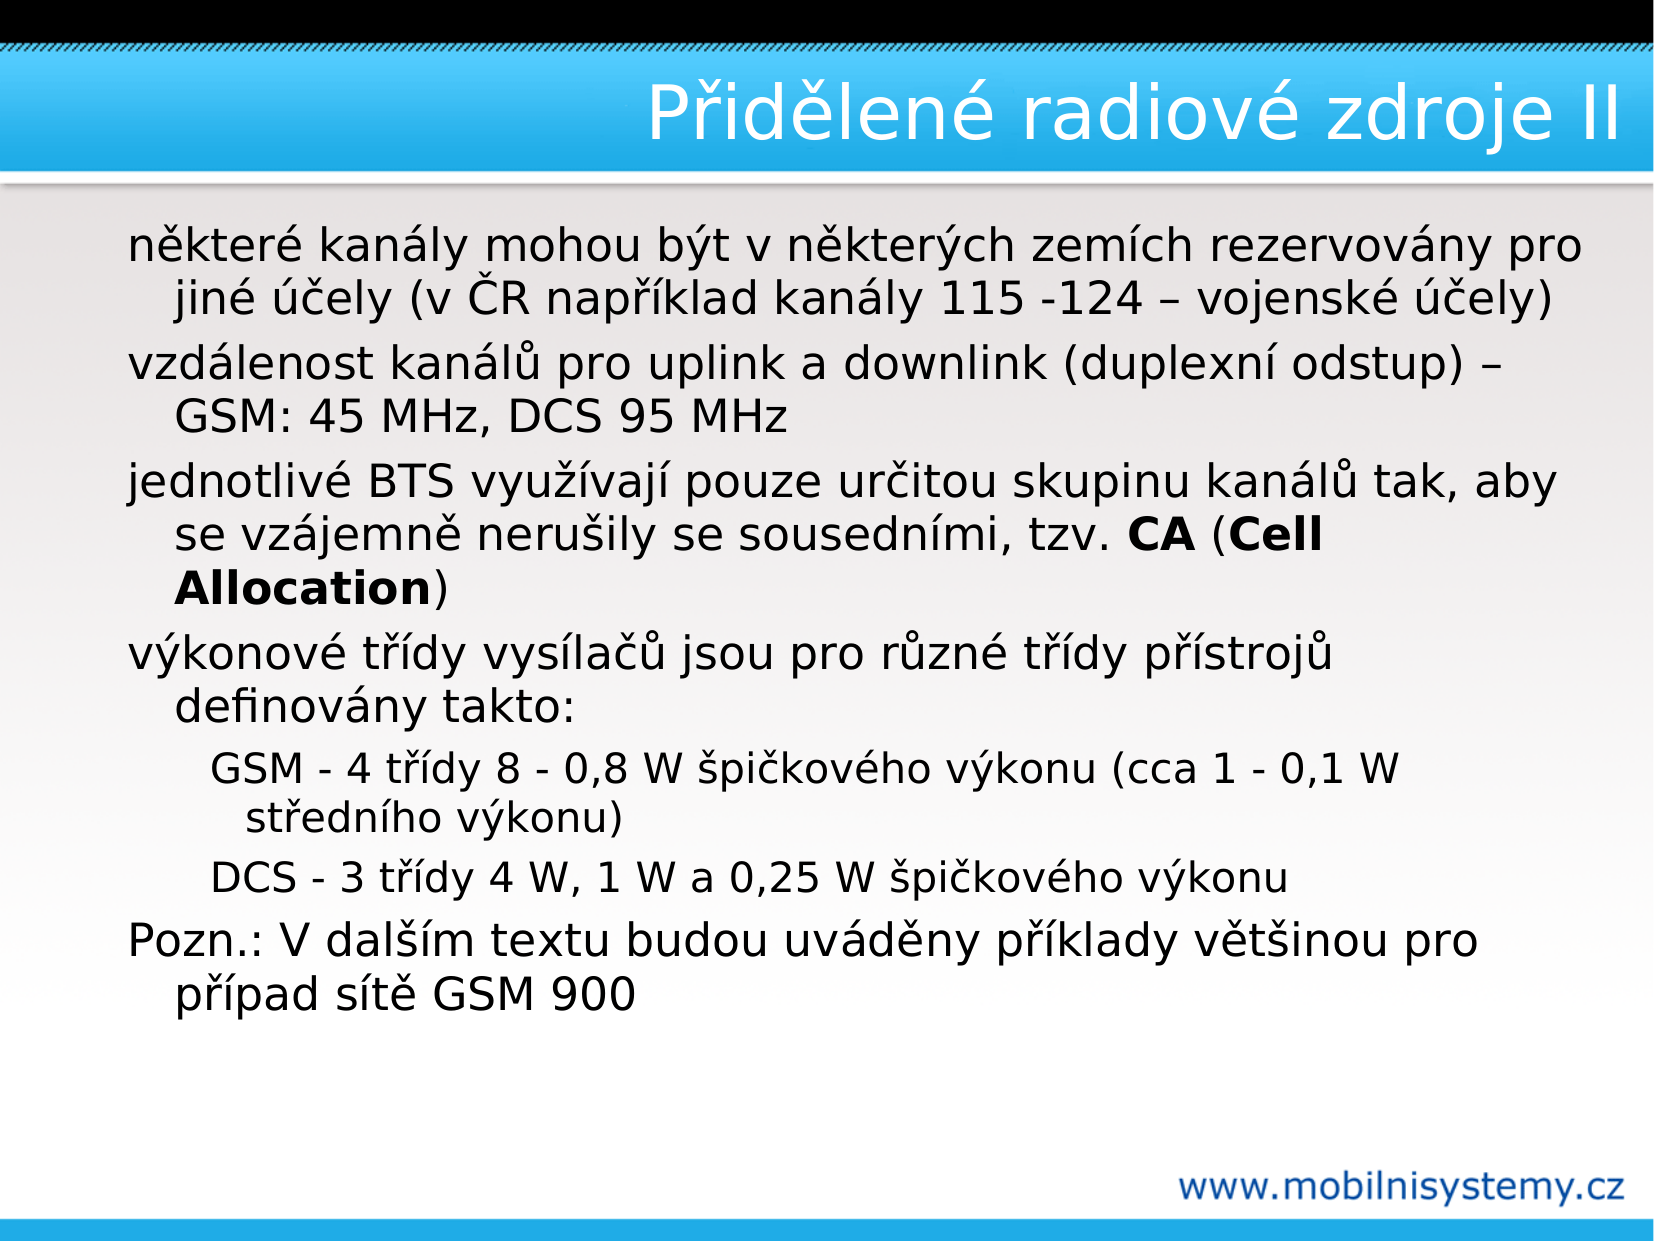

# Přidělené radiové zdroje II
některé kanály mohou být v některých zemích rezervovány pro jiné účely (v ČR například kanály 115 -124 – vojenské účely)
vzdálenost kanálů pro uplink a downlink (duplexní odstup) – GSM: 45 MHz, DCS 95 MHz
jednotlivé BTS využívají pouze určitou skupinu kanálů tak, aby se vzájemně nerušily se sousedními, tzv. CA (Cell Allocation)
výkonové třídy vysílačů jsou pro různé třídy přístrojů definovány takto:
GSM - 4 třídy 8 - 0,8 W špičkového výkonu (cca 1 - 0,1 W středního výkonu)
DCS - 3 třídy 4 W, 1 W a 0,25 W špičkového výkonu
Pozn.: V dalším textu budou uváděny příklady většinou pro případ sítě GSM 900